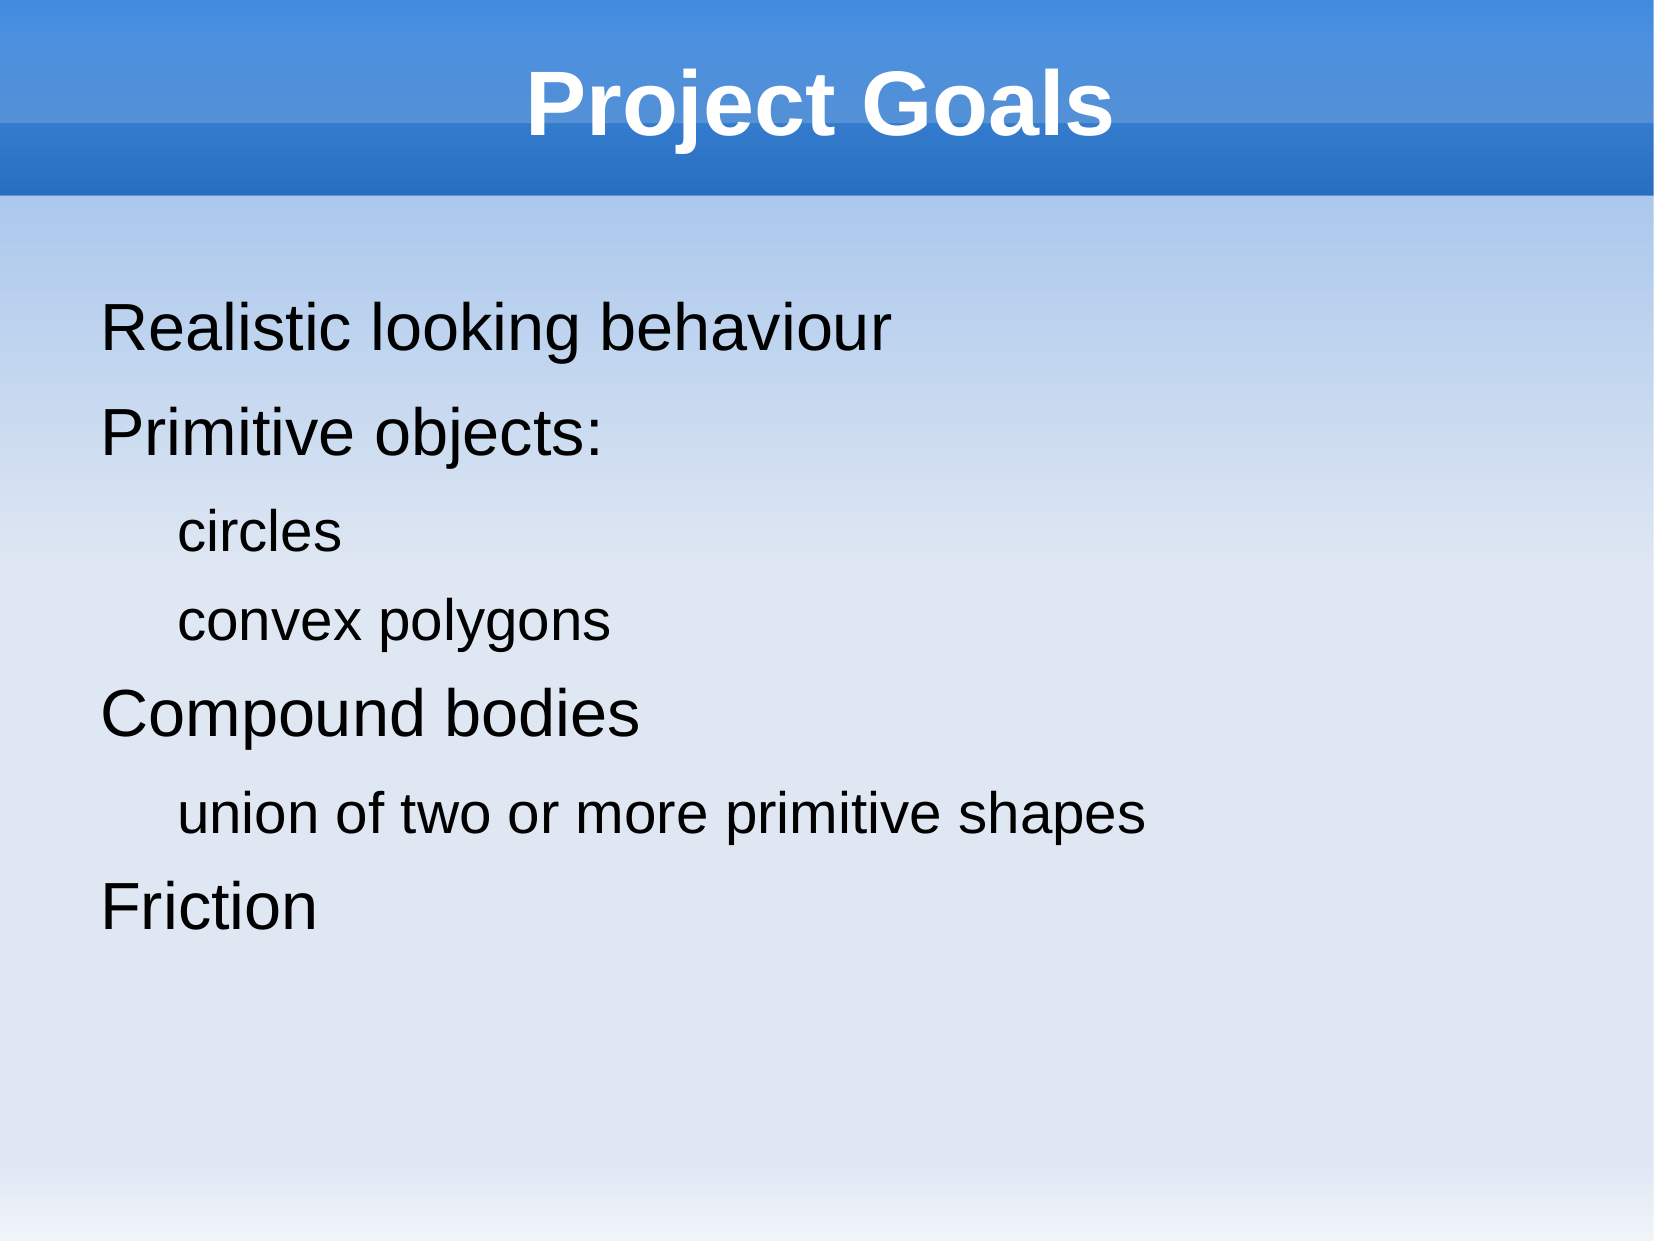

# Project Goals
Realistic looking behaviour
Primitive objects:
circles
convex polygons
Compound bodies
union of two or more primitive shapes
Friction